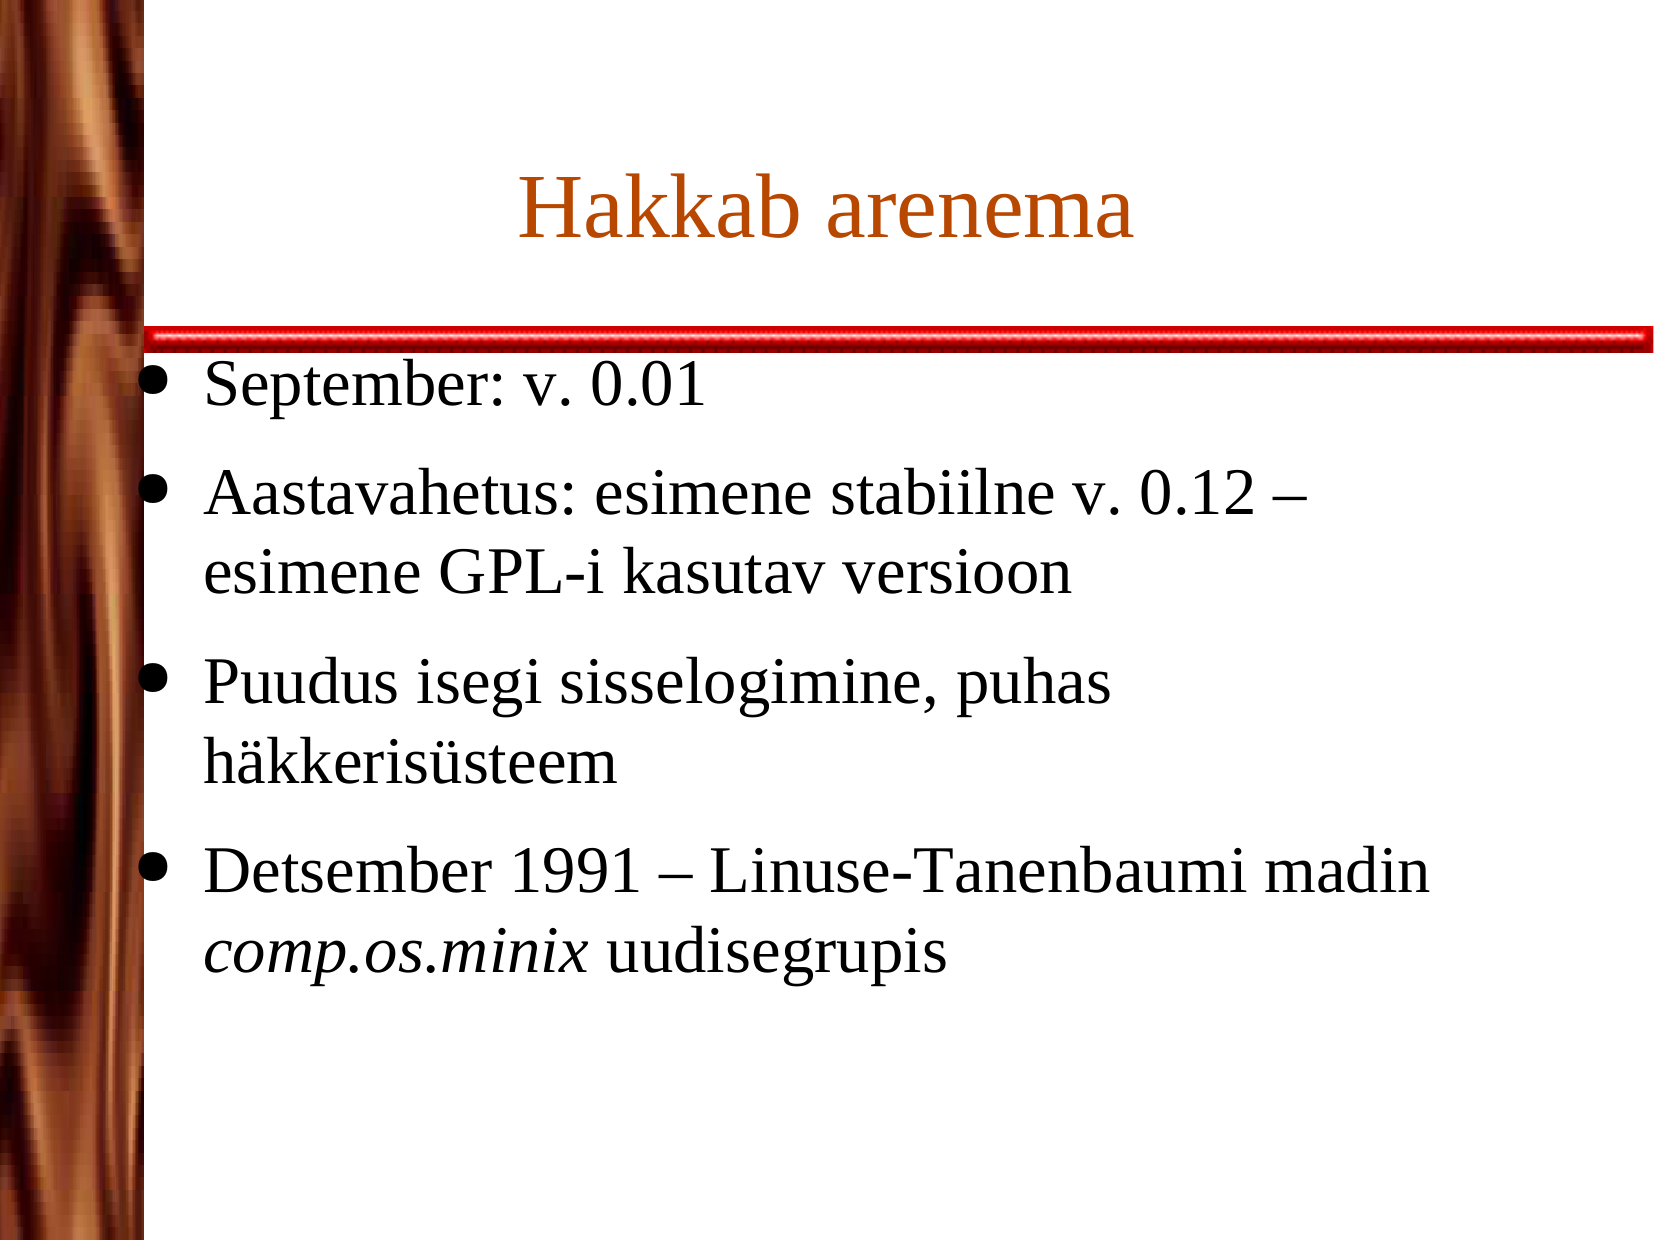

# Hakkab arenema
September: v. 0.01
Aastavahetus: esimene stabiilne v. 0.12 – esimene GPL-i kasutav versioon
Puudus isegi sisselogimine, puhas häkkerisüsteem
Detsember 1991 – Linuse-Tanenbaumi madin comp.os.minix uudisegrupis